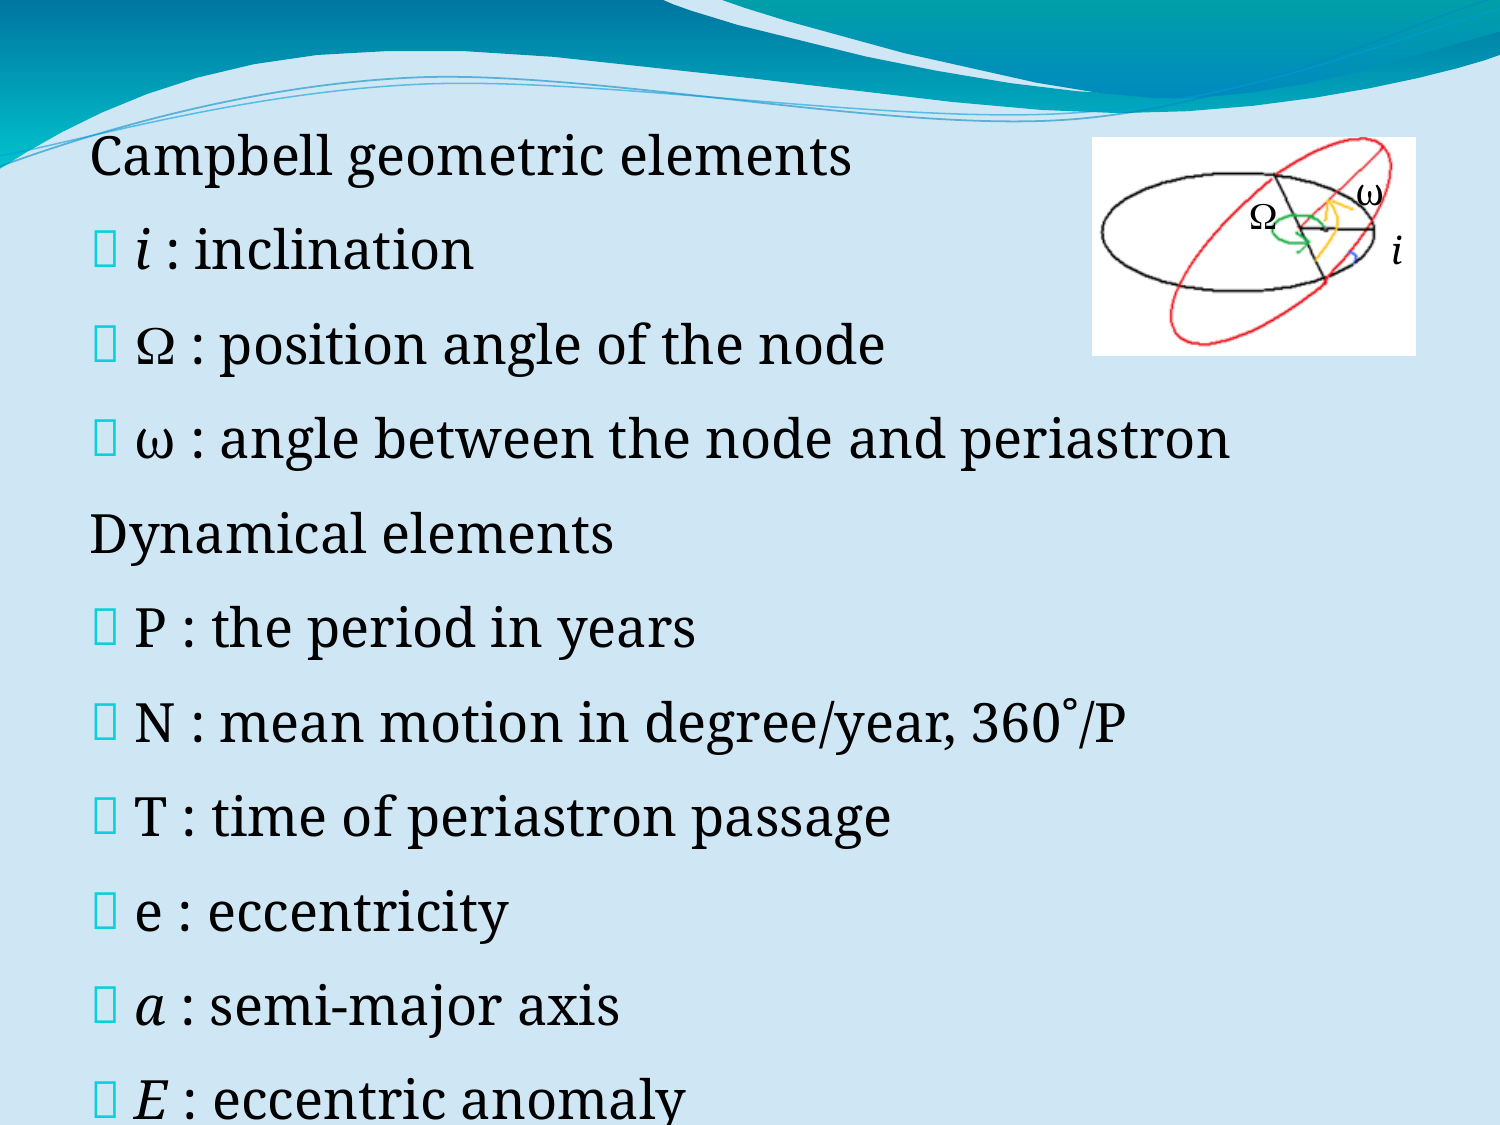

# Campbell geometric elements
i : inclination
 : position angle of the node
ω : angle between the node and periastron
Dynamical elements
P : the period in years
N : mean motion in degree/year, 360˚/P
T : time of periastron passage
e : eccentricity
a : semi-major axis
E : eccentric anomaly
ω

i